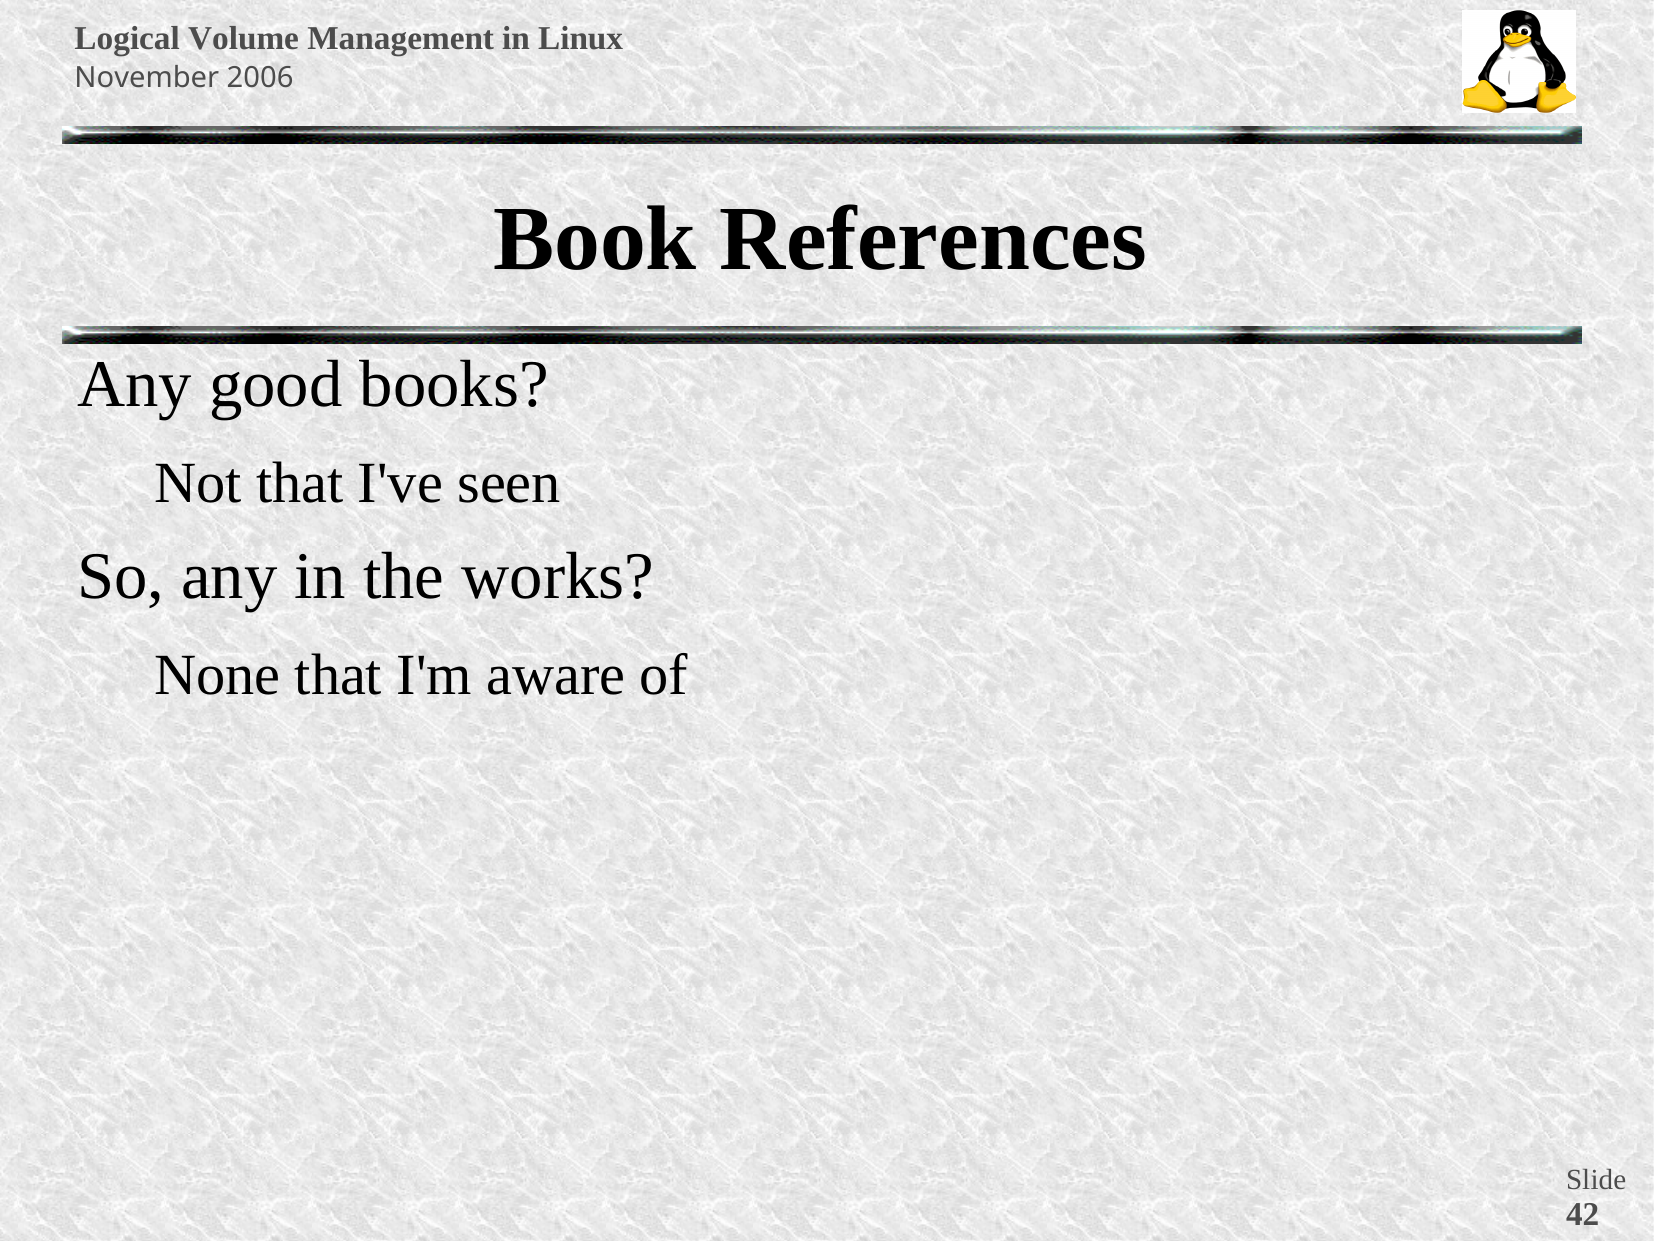

# Book References
Any good books?
Not that I've seen
So, any in the works?
None that I'm aware of